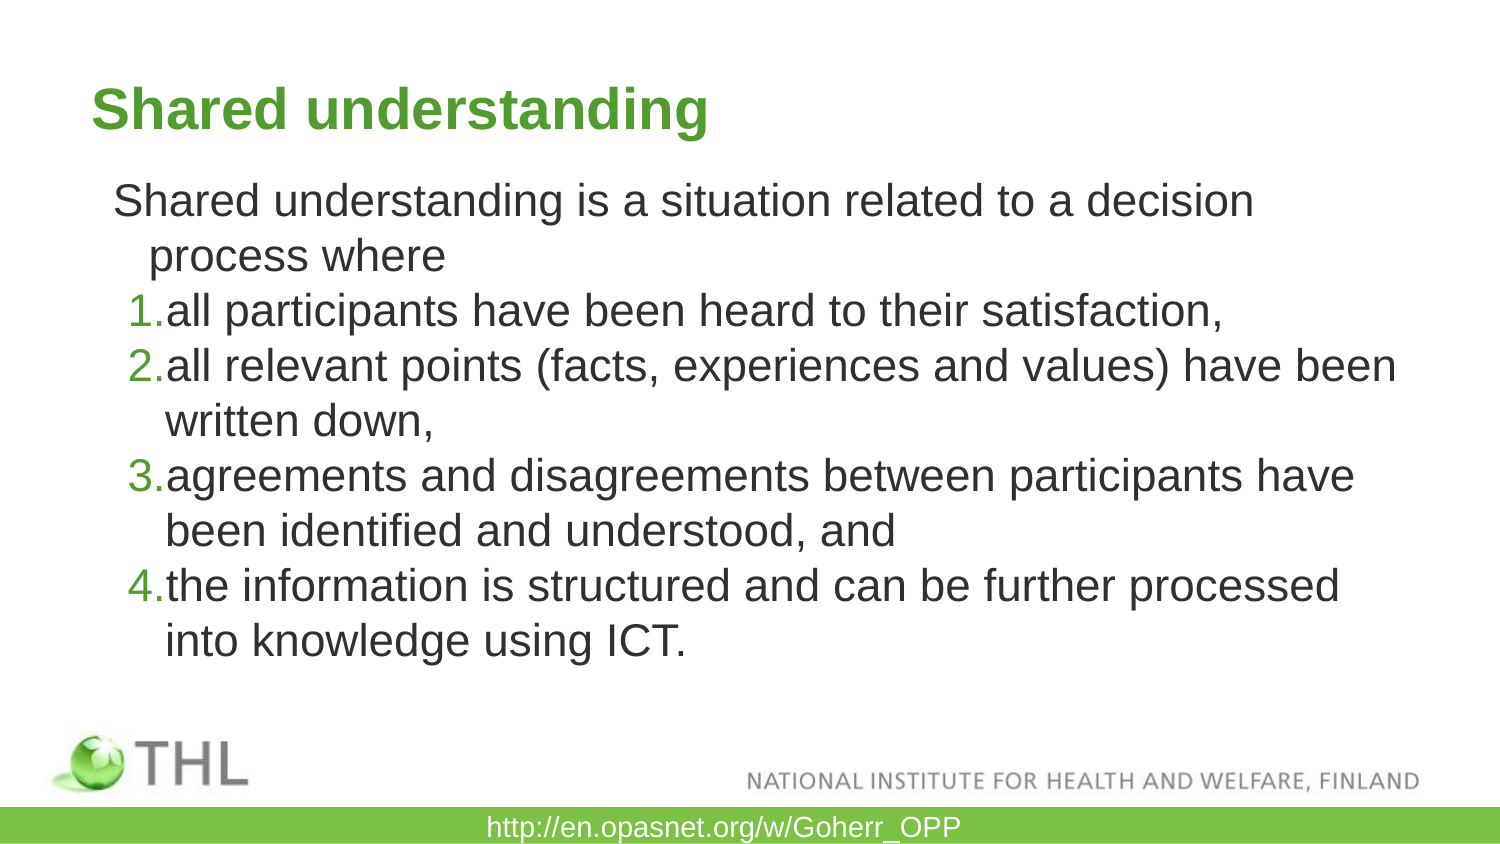

# Shared understanding
Shared understanding is a situation related to a decision process where
all participants have been heard to their satisfaction,
all relevant points (facts, experiences and values) have been written down,
agreements and disagreements between participants have been identified and understood, and
the information is structured and can be further processed into knowledge using ICT.